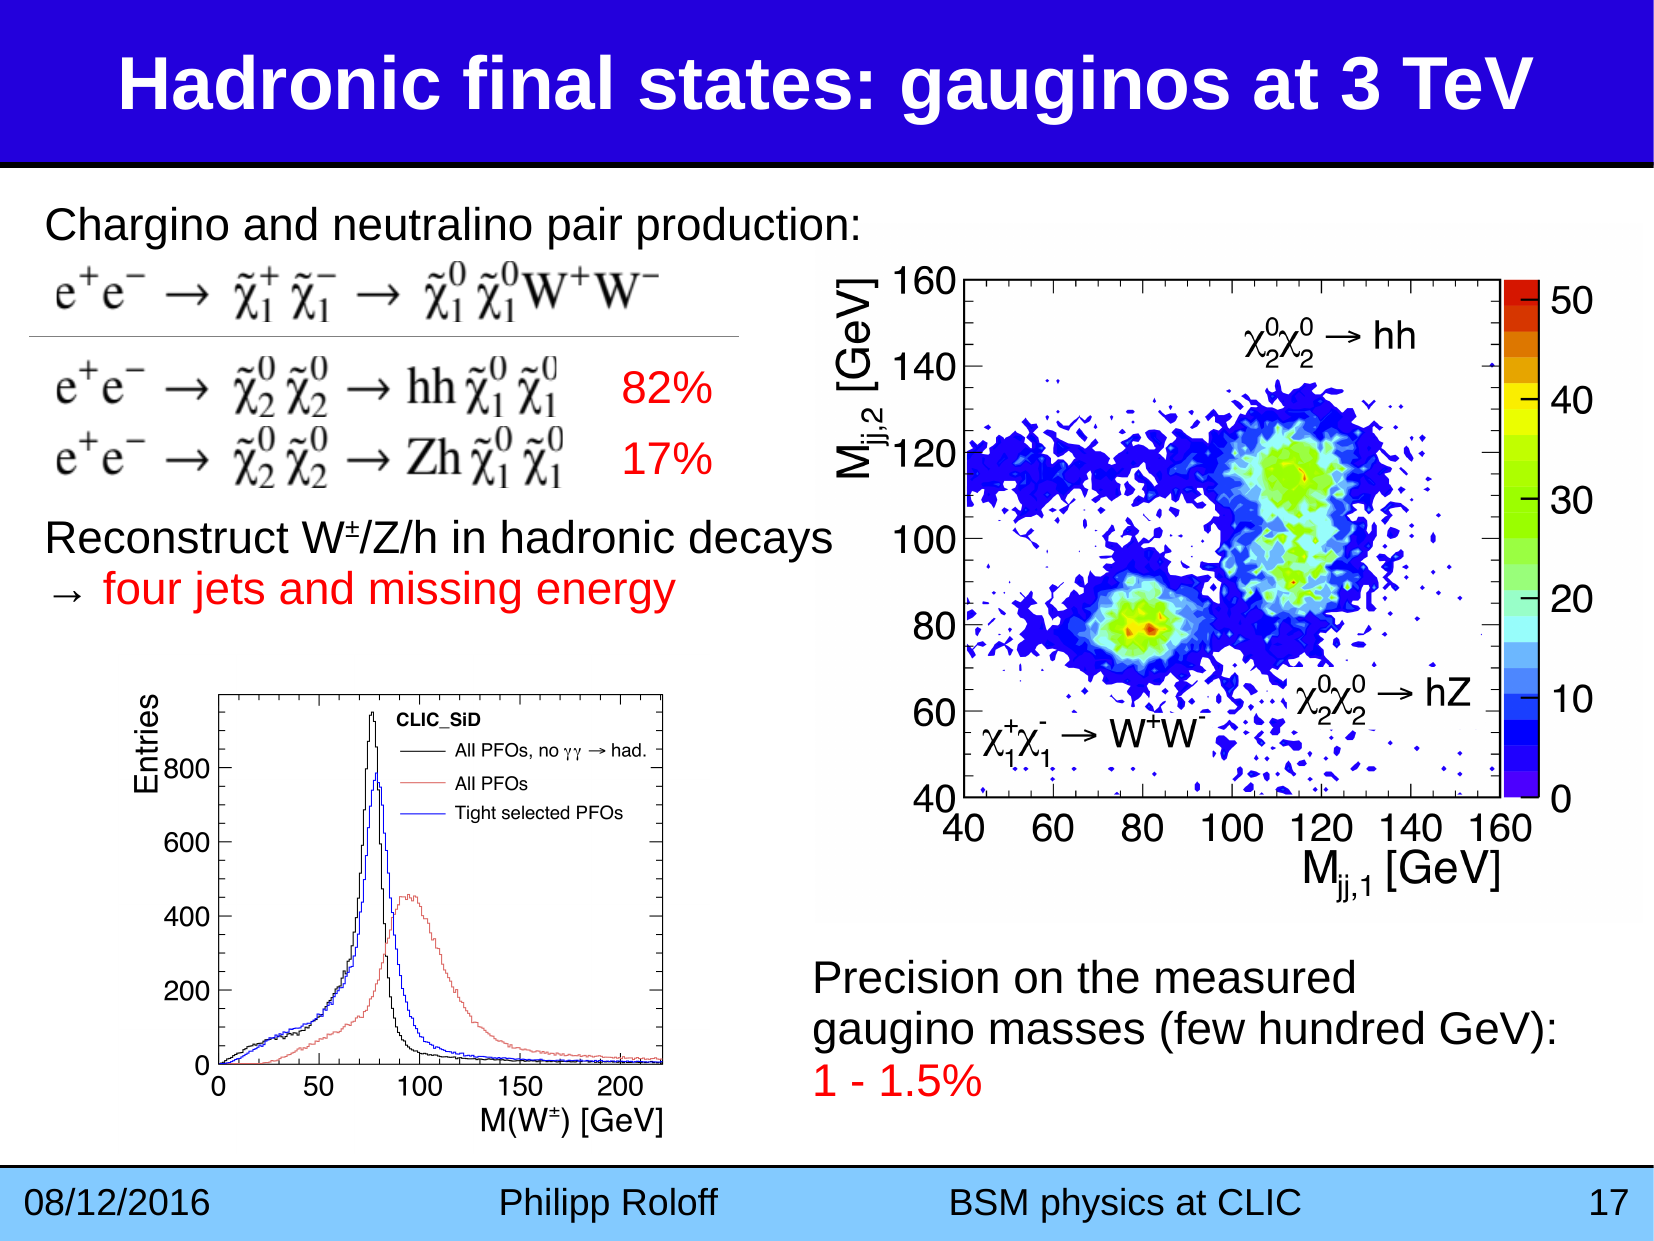

# Hadronic final states: gauginos at 3 TeV
Chargino and neutralino pair production:
82%
17%
Reconstruct W±/Z/h in hadronic decays
→ four jets and missing energy
Precision on the measured
gaugino masses (few hundred GeV):
1 - 1.5%
17